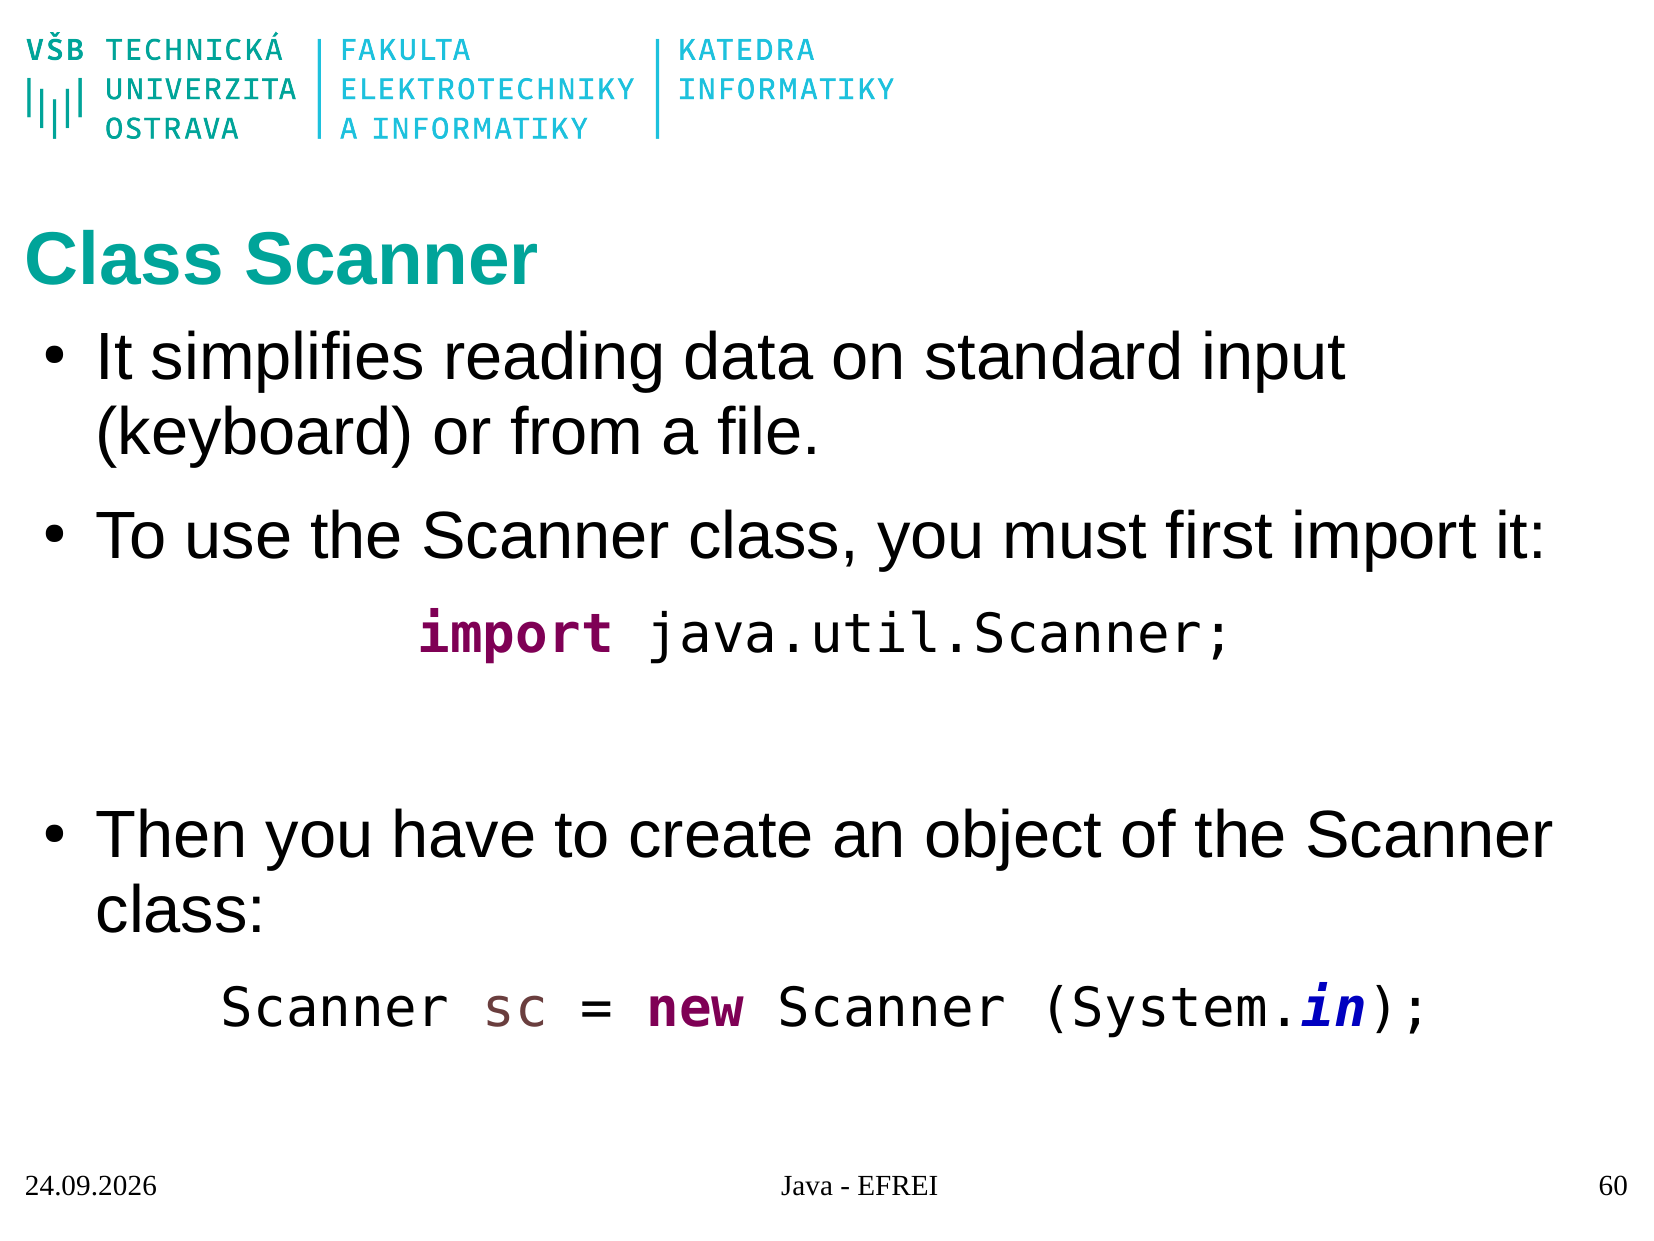

# Class Scanner
It simplifies reading data on standard input (keyboard) or from a file.
To use the Scanner class, you must first import it:
import java.util.Scanner;
Then you have to create an object of the Scanner class:
Scanner sc = new Scanner (System.in);
Java - EFREI
60